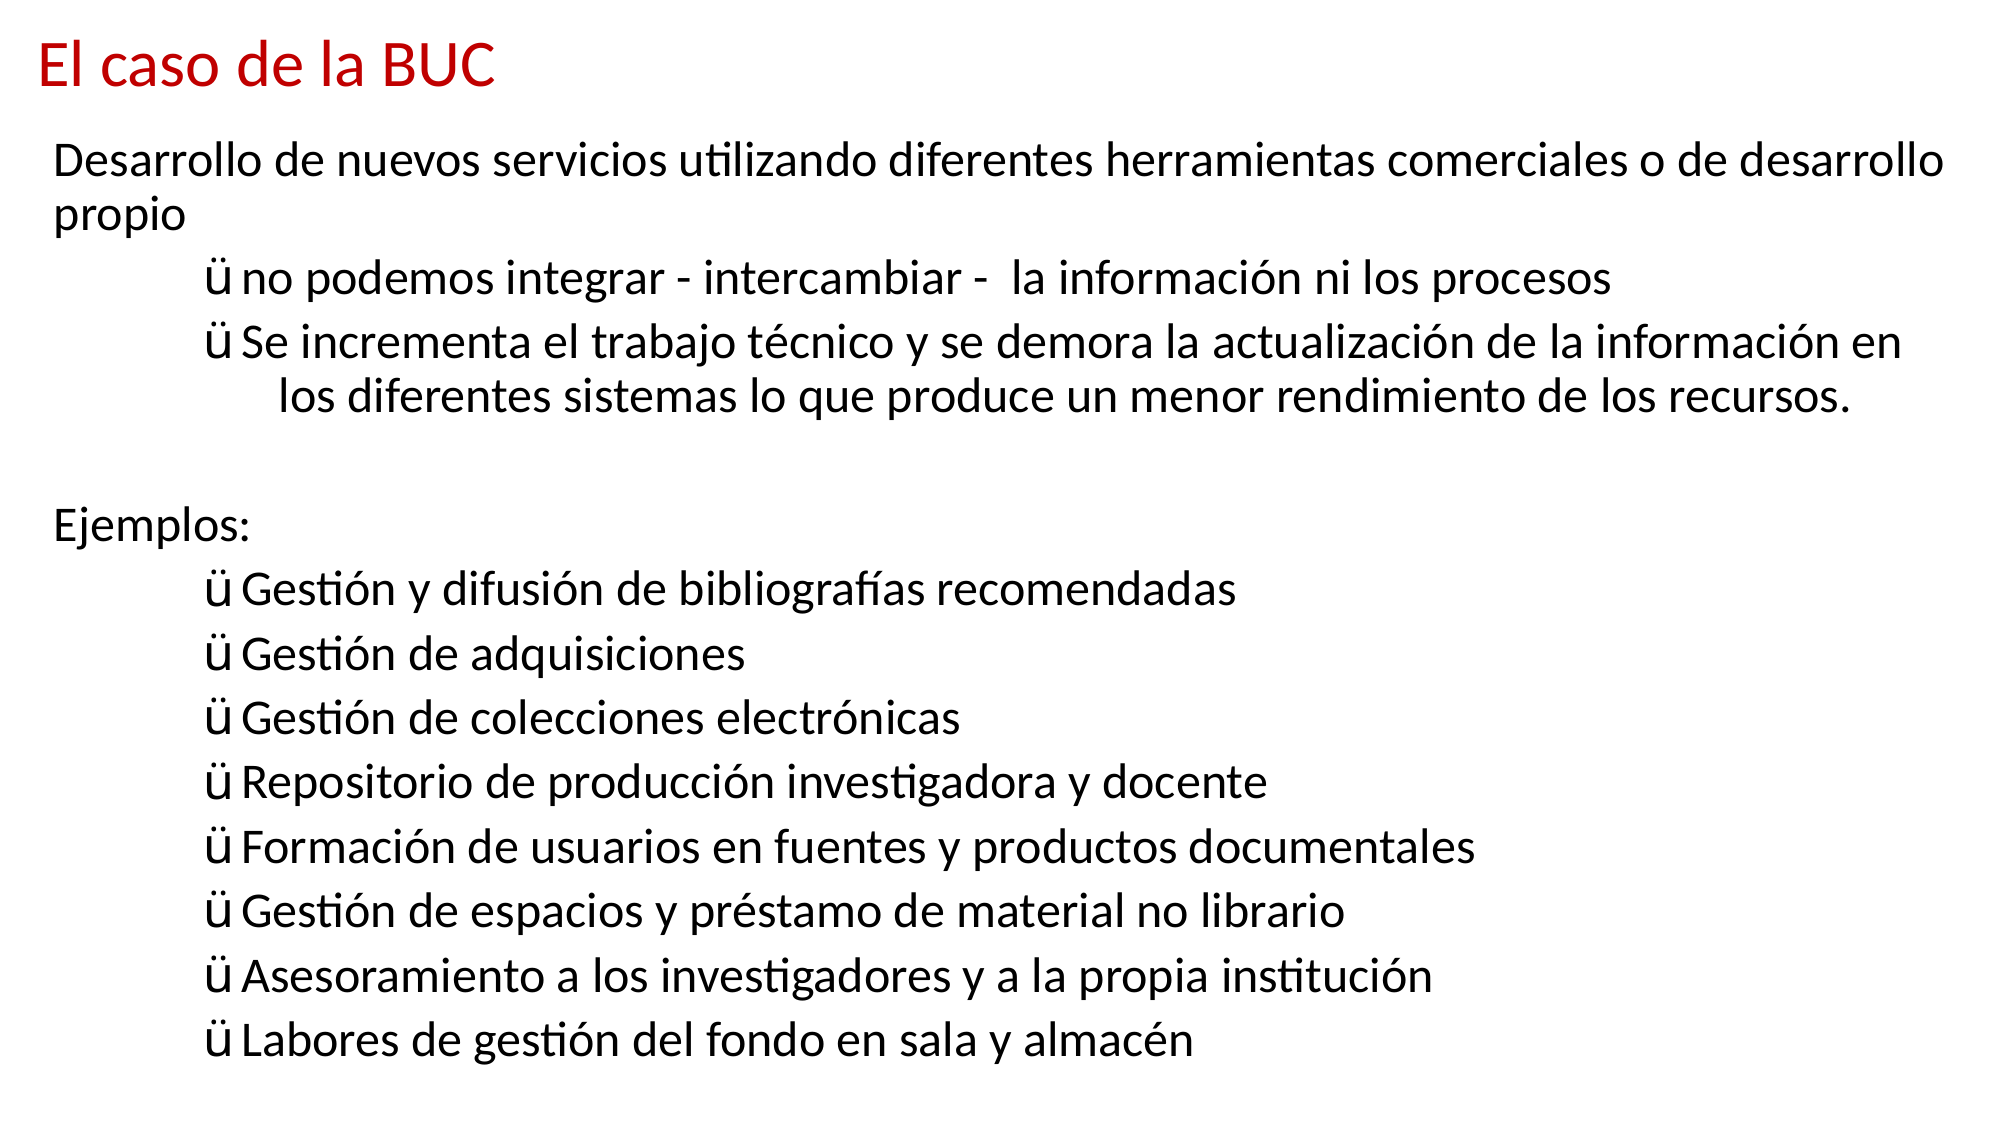

# El caso de la BUC
Desarrollo de nuevos servicios utilizando diferentes herramientas comerciales o de desarrollo propio
no podemos integrar - intercambiar - la información ni los procesos
Se incrementa el trabajo técnico y se demora la actualización de la información en los diferentes sistemas lo que produce un menor rendimiento de los recursos.
Ejemplos:
Gestión y difusión de bibliografías recomendadas
Gestión de adquisiciones
Gestión de colecciones electrónicas
Repositorio de producción investigadora y docente
Formación de usuarios en fuentes y productos documentales
Gestión de espacios y préstamo de material no librario
Asesoramiento a los investigadores y a la propia institución
Labores de gestión del fondo en sala y almacén